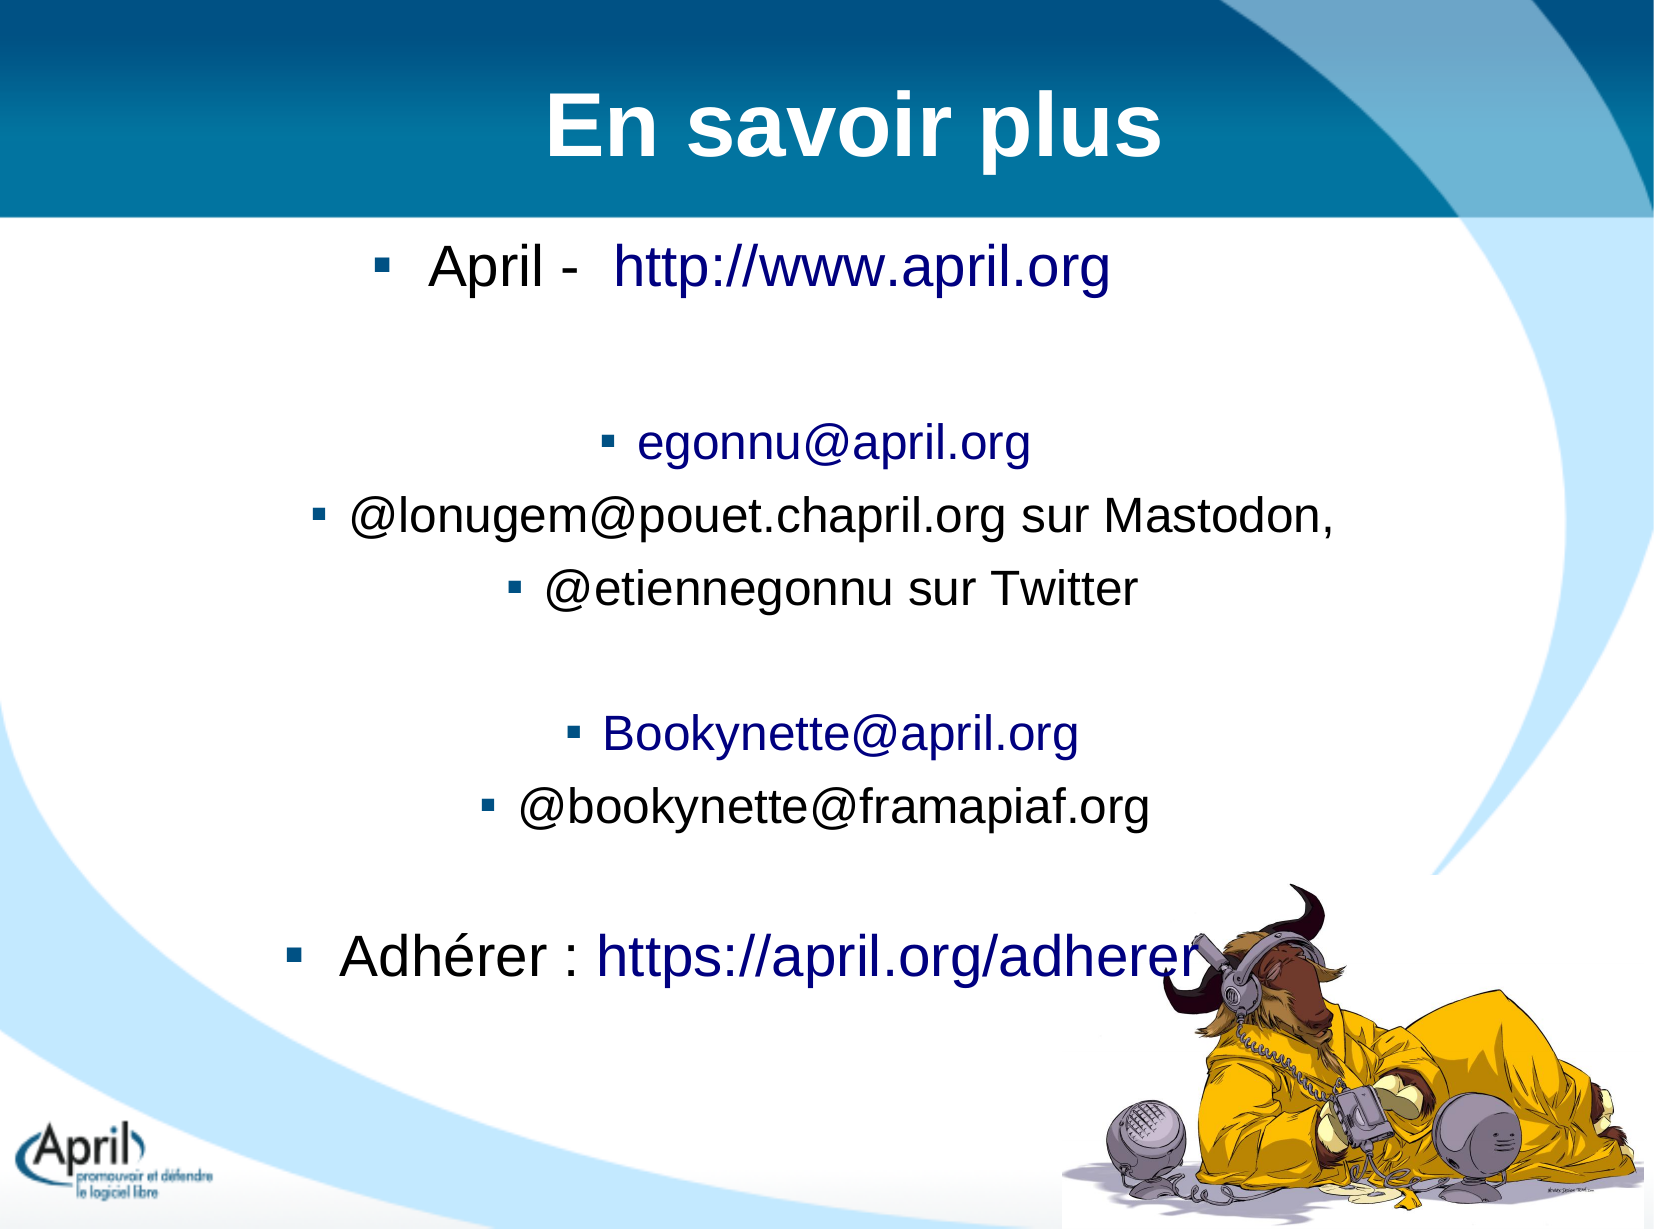

# En savoir plus
April - http://www.april.org
egonnu@april.org
@lonugem@pouet.chapril.org sur Mastodon,
@etiennegonnu sur Twitter
Bookynette@april.org
@bookynette@framapiaf.org
Adhérer : https://april.org/adherer
Merci de votre attention. Questions ?
16